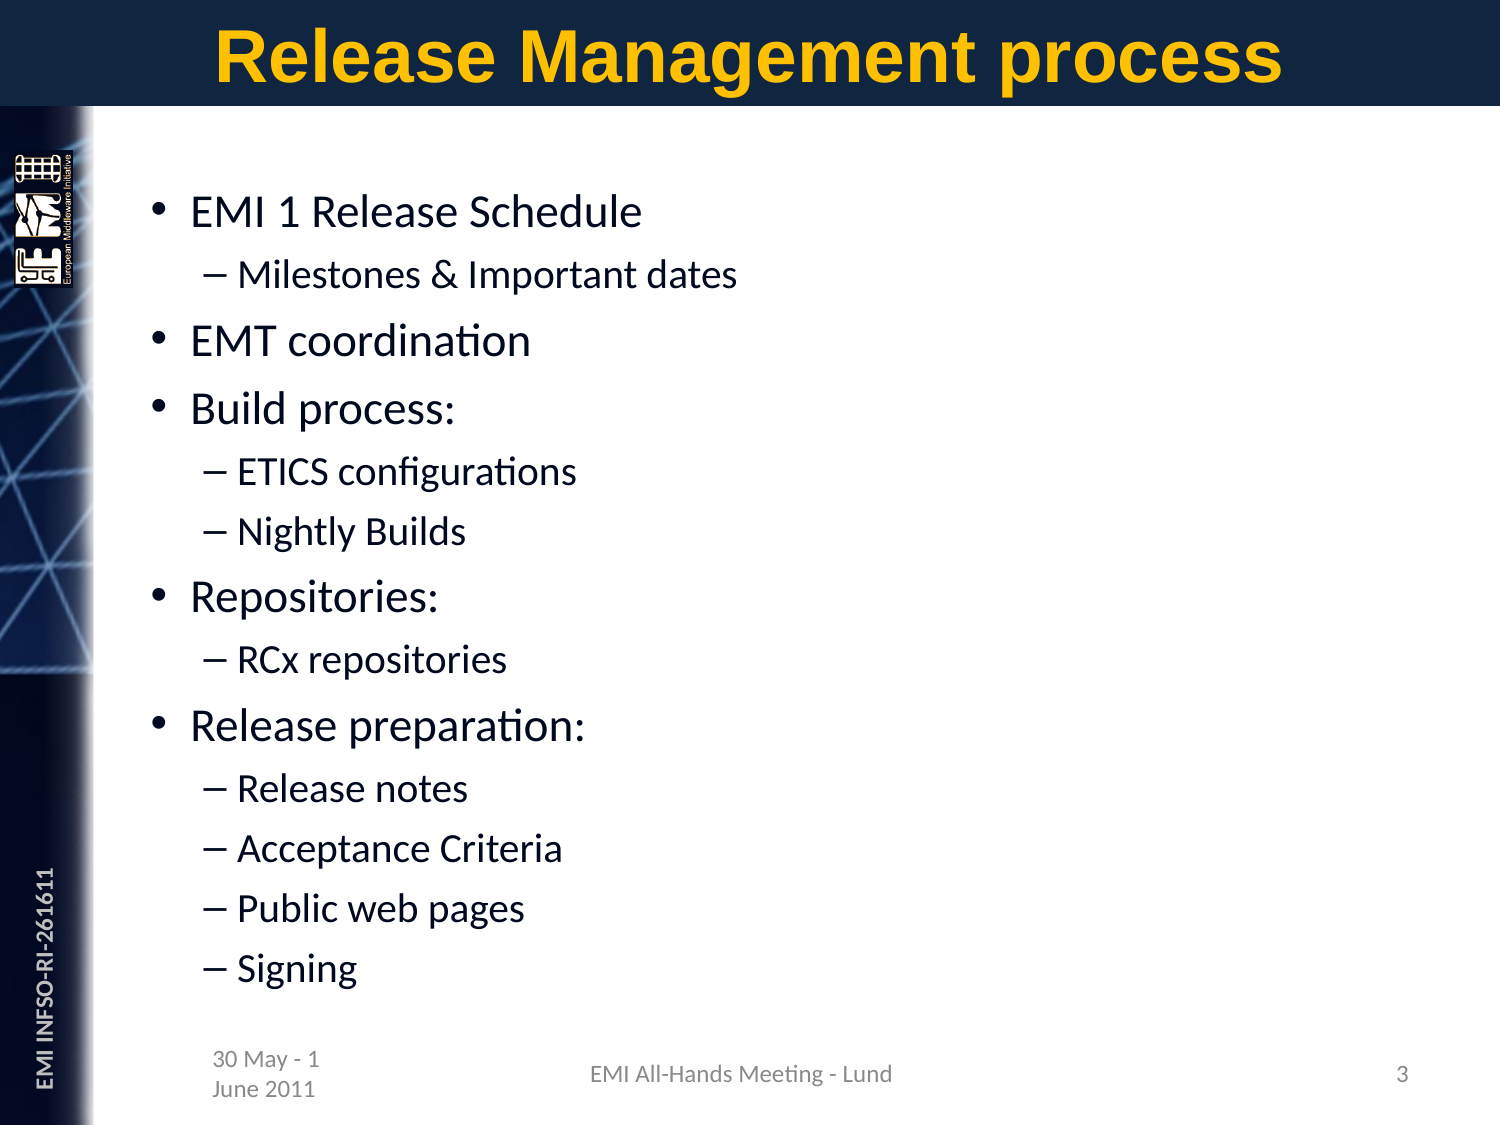

# Release Management process
EMI 1 Release Schedule
Milestones & Important dates
EMT coordination
Build process:
ETICS configurations
Nightly Builds
Repositories:
RCx repositories
Release preparation:
Release notes
Acceptance Criteria
Public web pages
Signing
30 May - 1 June 2011
EMI All-Hands Meeting - Lund